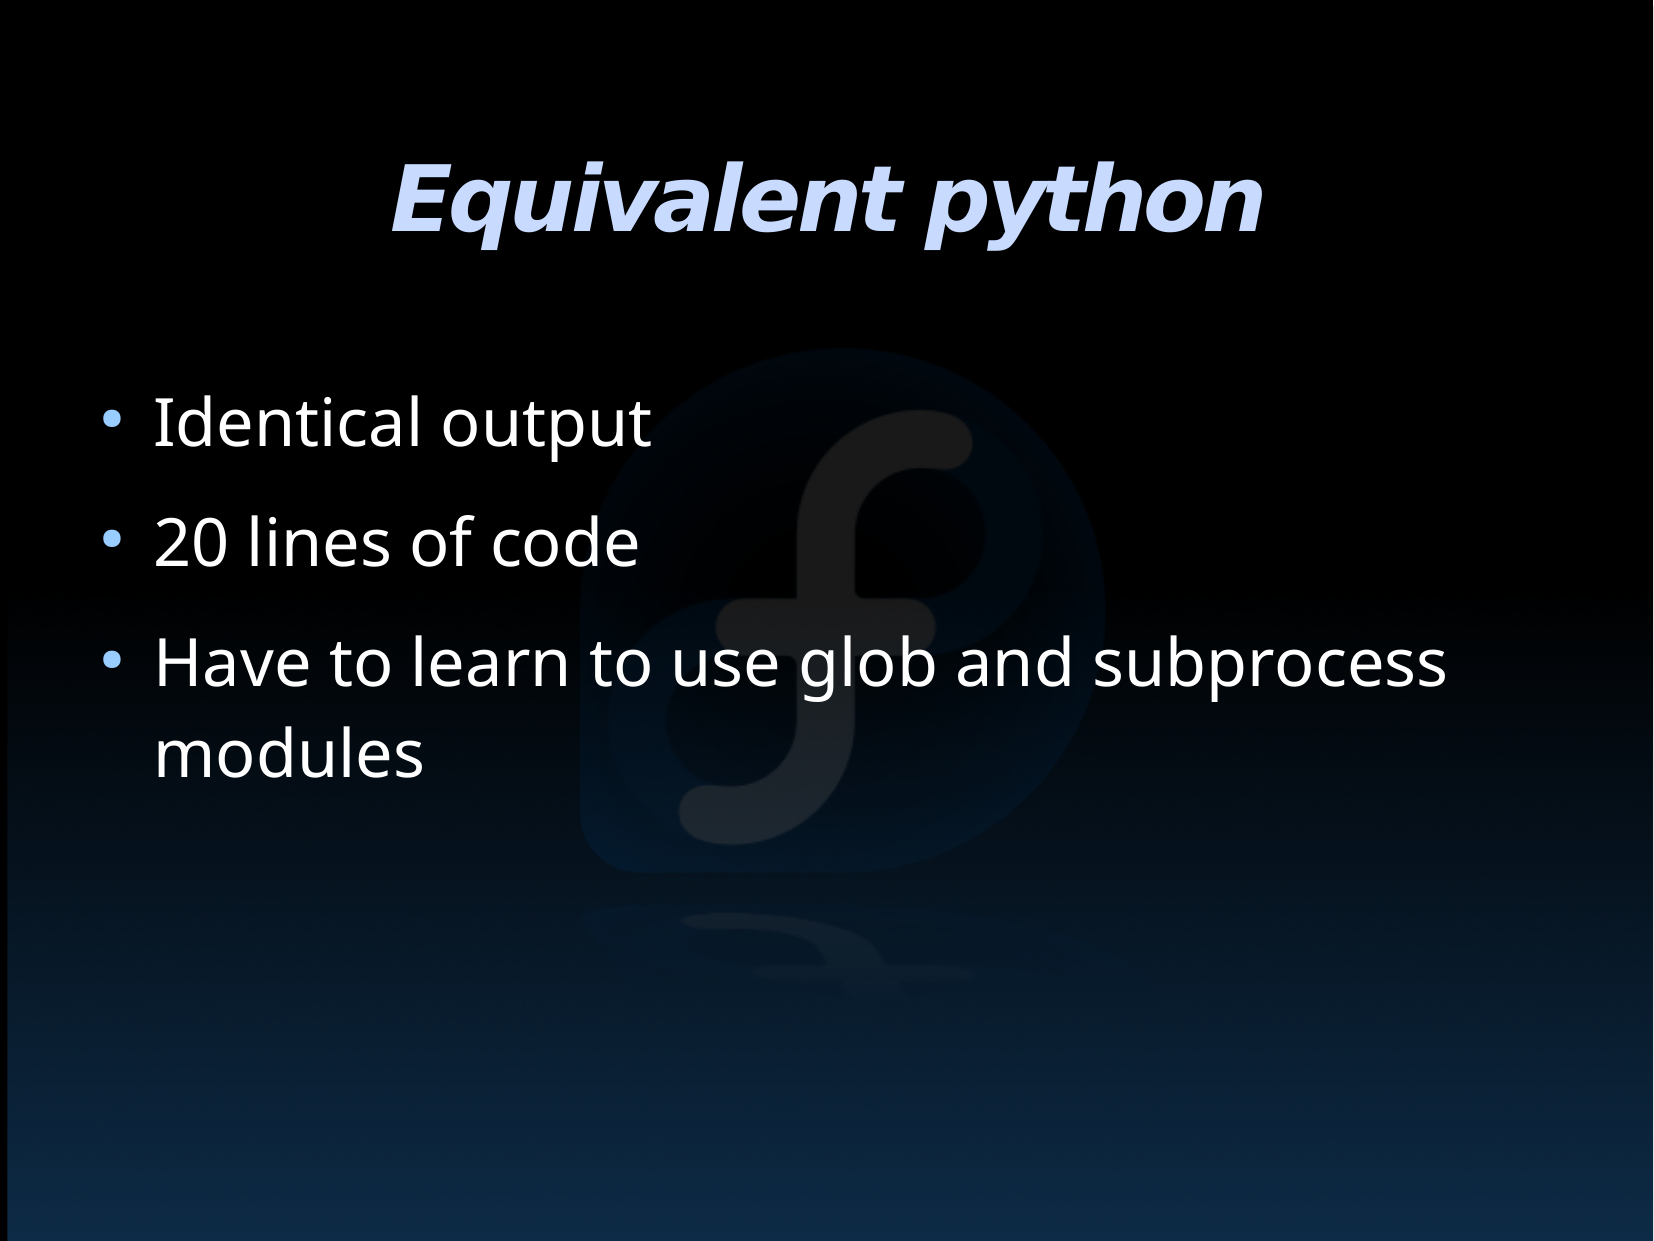

# Equivalent python
Identical output
20 lines of code
Have to learn to use glob and subprocess modules